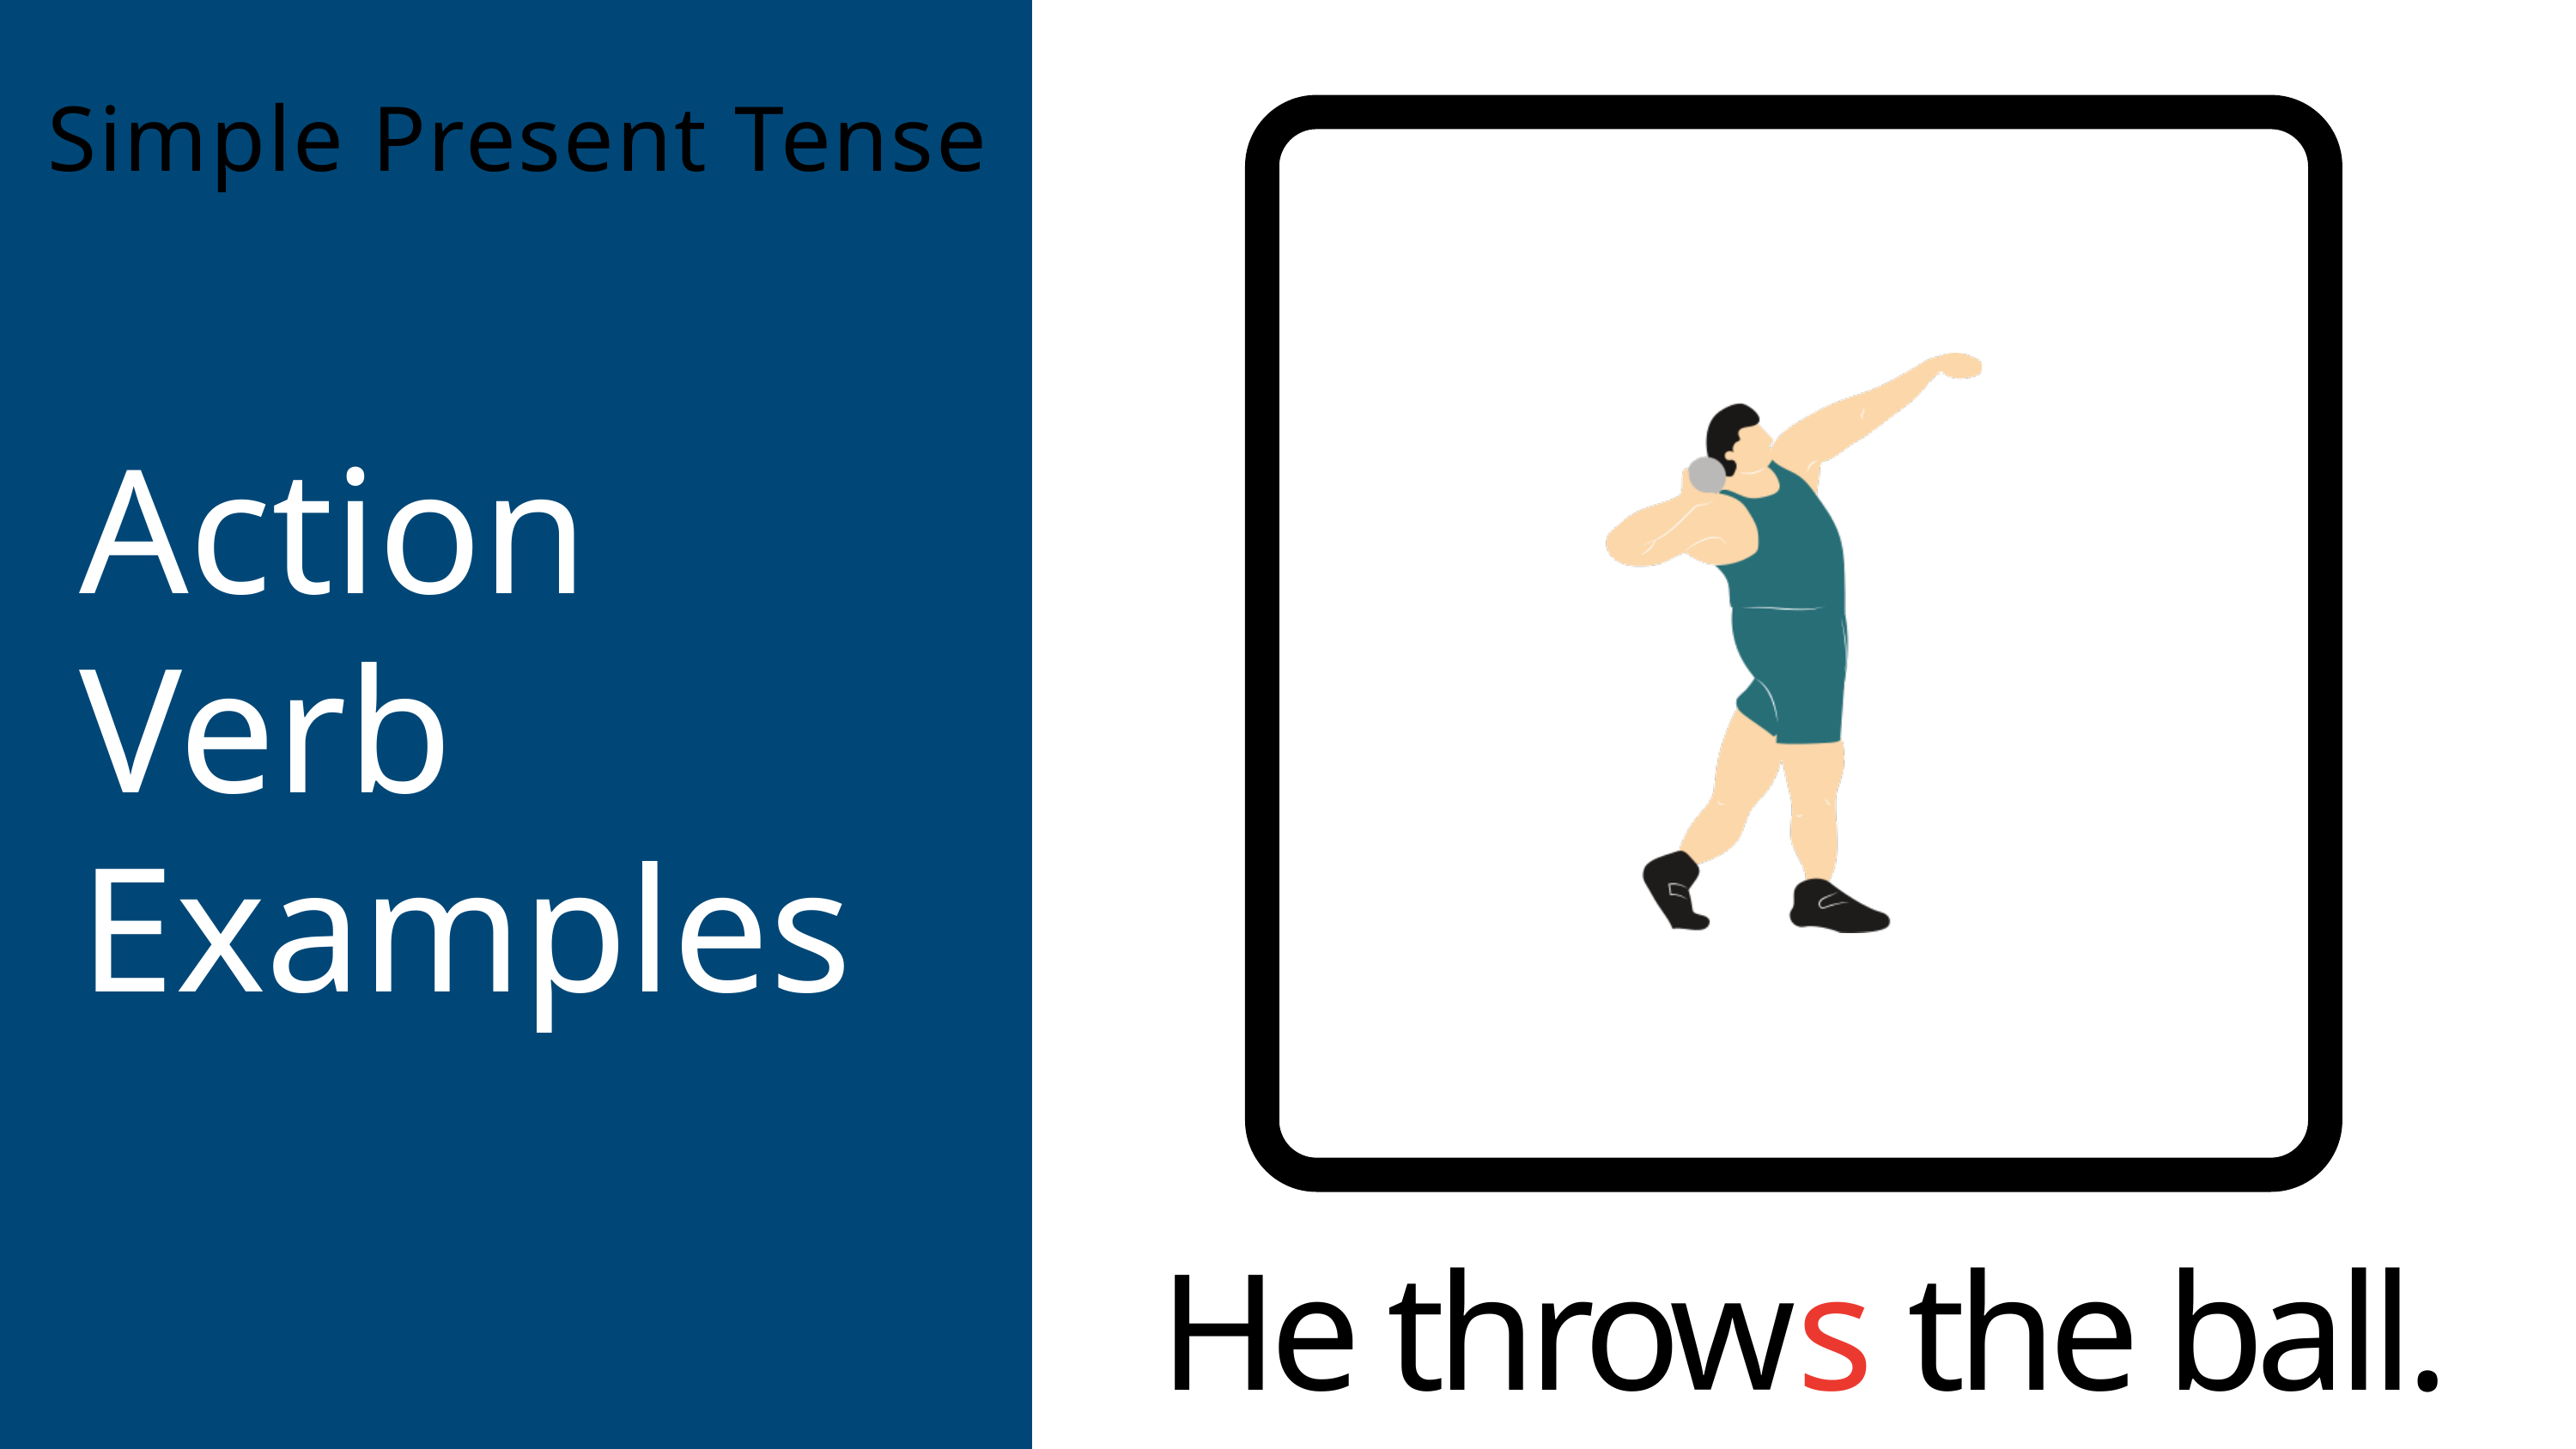

Simple Present Tense
Action Verb Examples
He throws the ball.